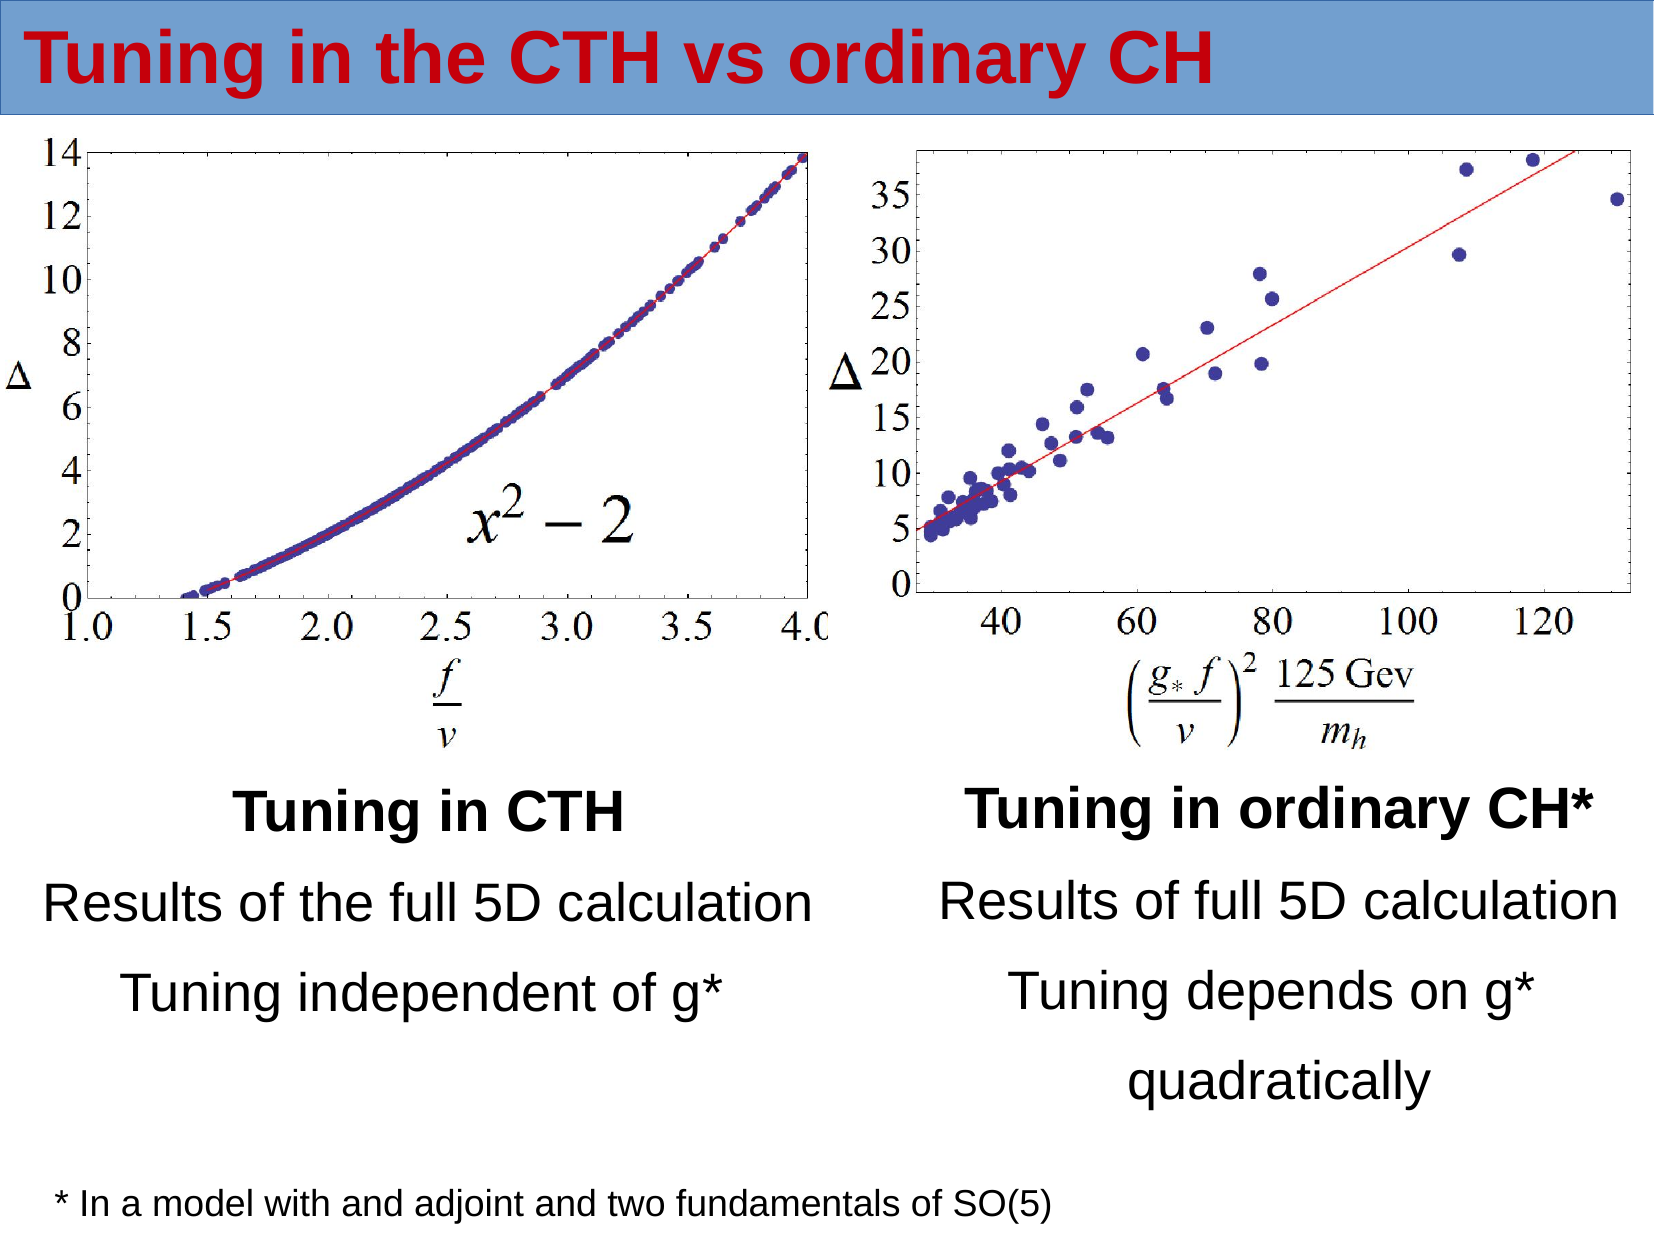

# Tuning in the CTH vs ordinary CH
Tuning in ordinary CH*
Results of full 5D calculation
Tuning depends on g*
quadratically
Tuning in CTH
Results of the full 5D calculation
Tuning independent of g*
* In a model with and adjoint and two fundamentals of SO(5)